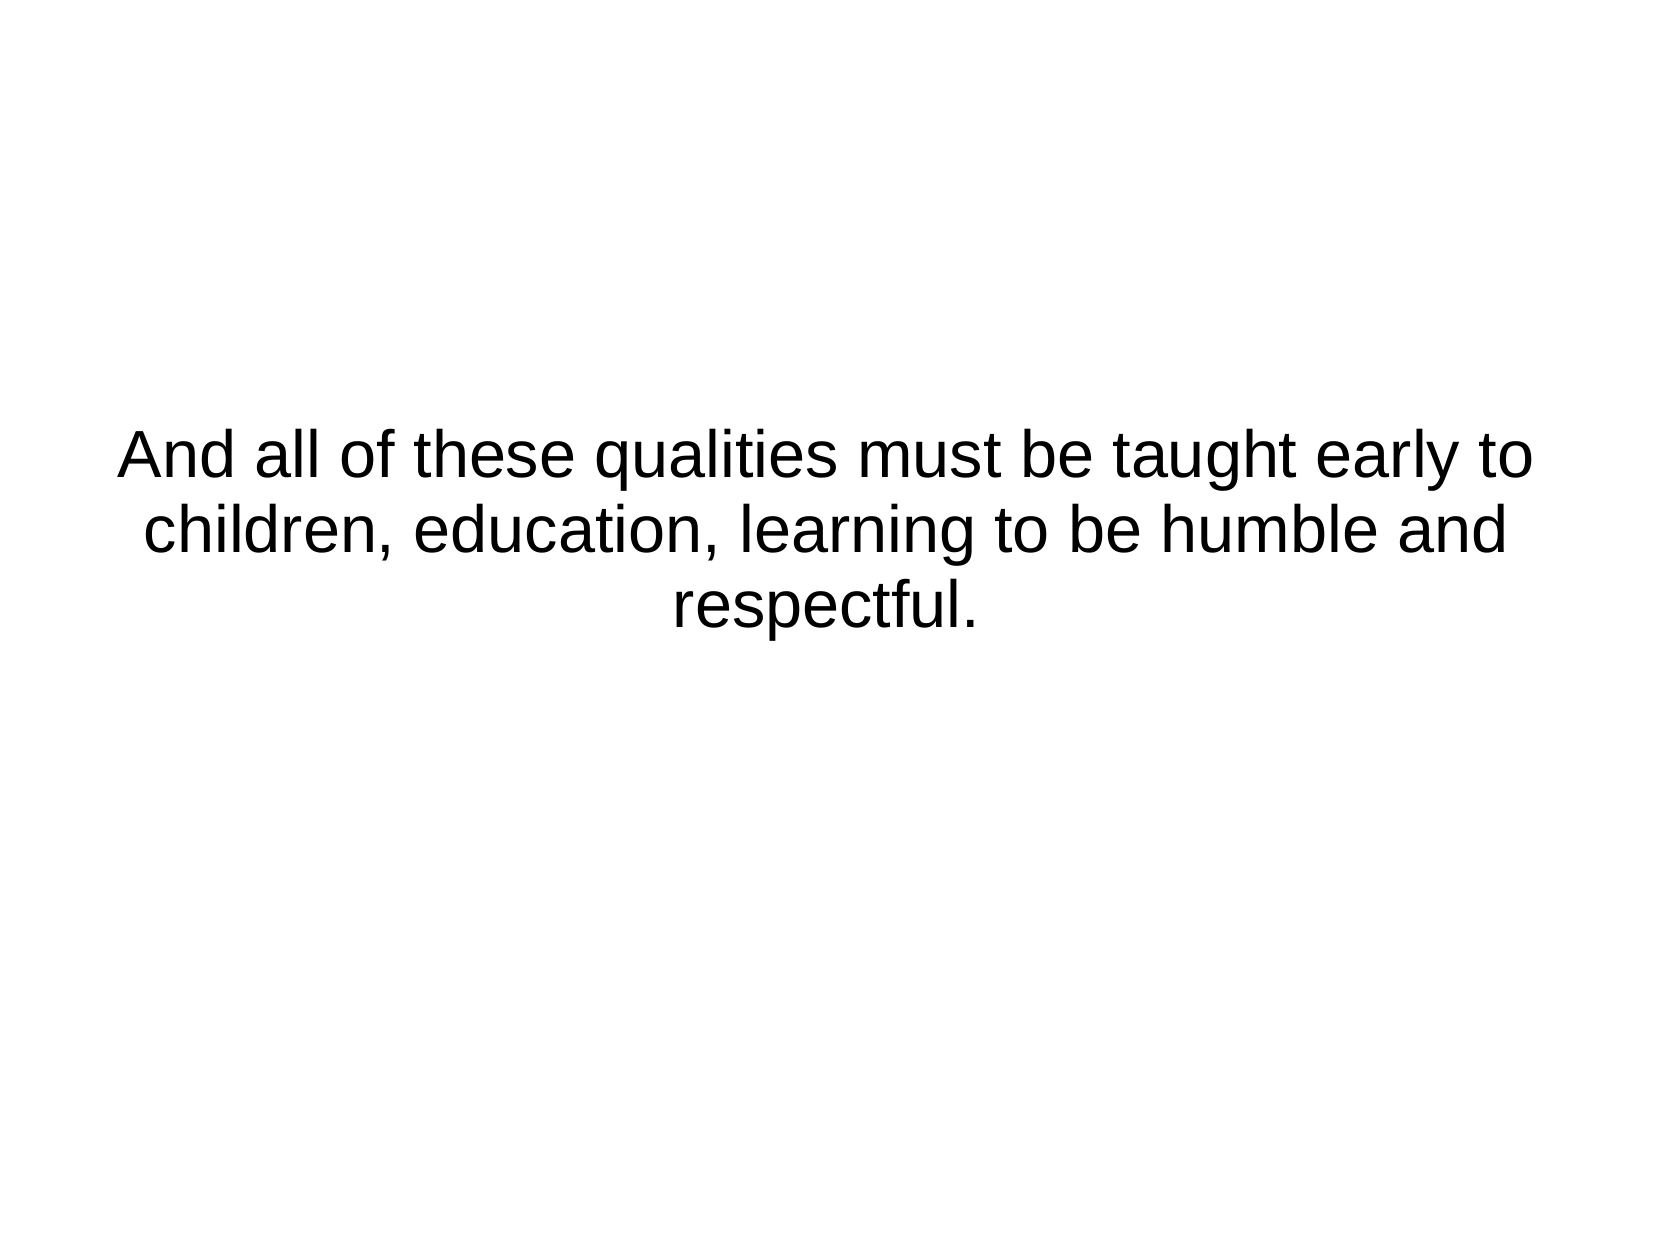

# And all of these qualities must be taught early to children, education, learning to be humble and respectful.